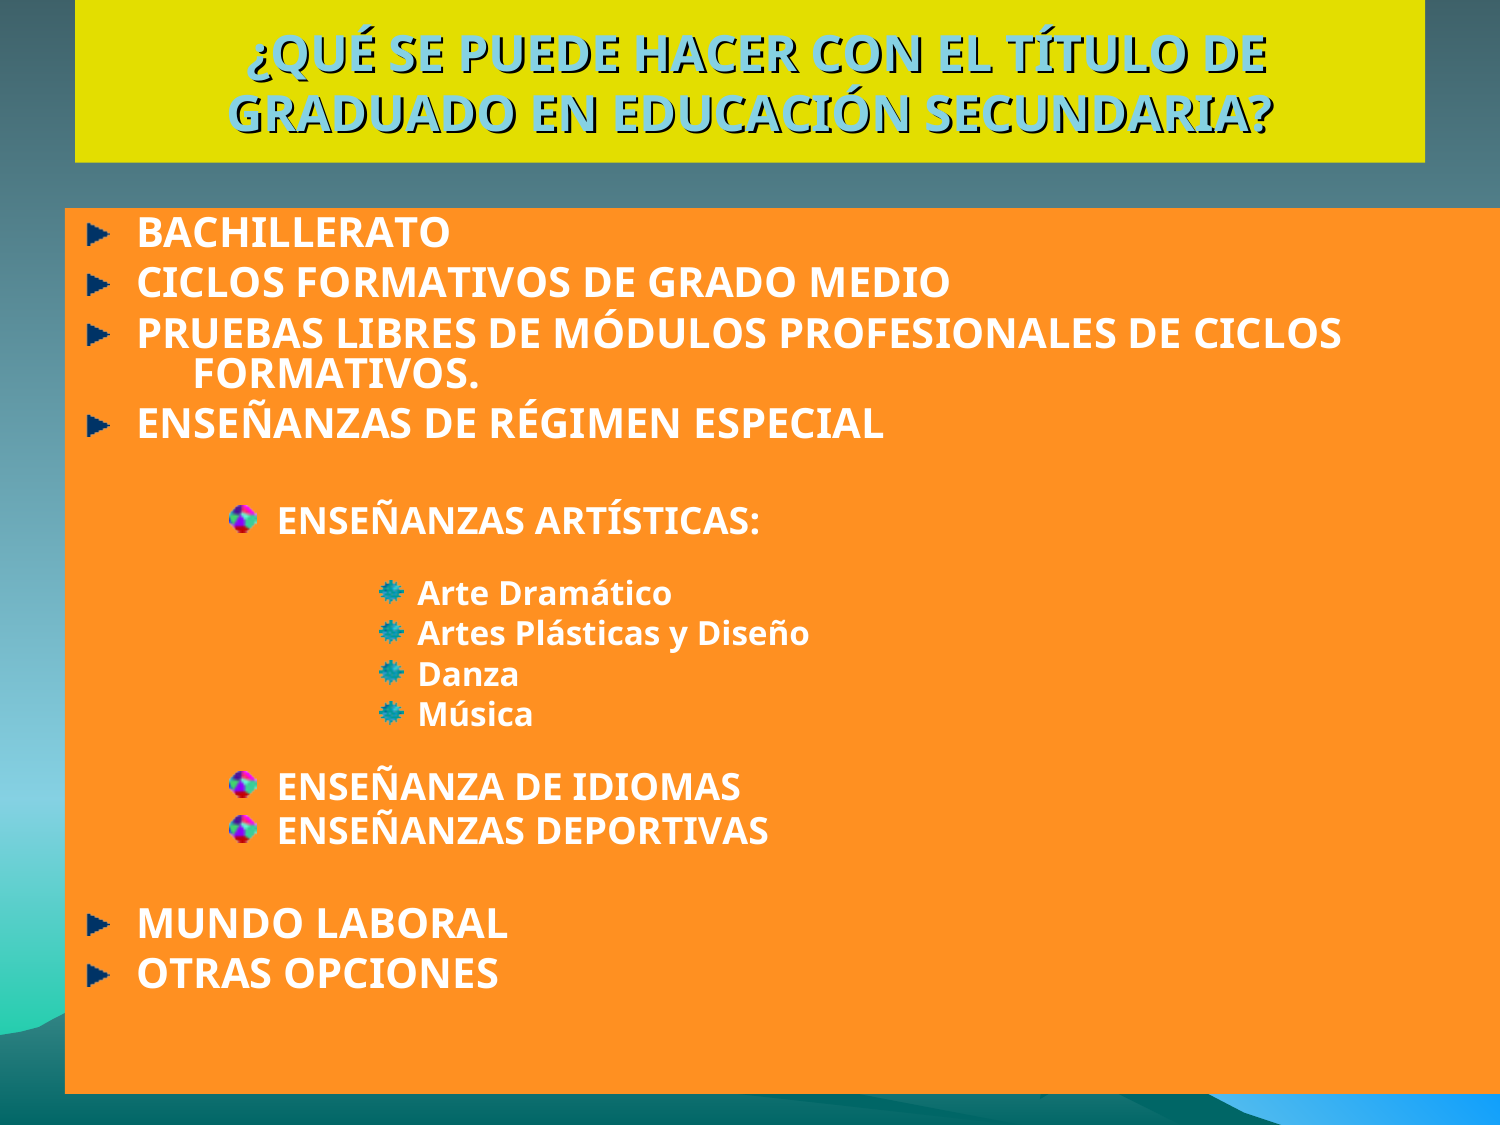

# ¿QUÉ SE PUEDE HACER CON EL TÍTULO DE GRADUADO EN EDUCACIÓN SECUNDARIA?
BACHILLERATO
CICLOS FORMATIVOS DE GRADO MEDIO
PRUEBAS LIBRES DE MÓDULOS PROFESIONALES DE CICLOS FORMATIVOS.
ENSEÑANZAS DE RÉGIMEN ESPECIAL
ENSEÑANZAS ARTÍSTICAS:
Arte Dramático
Artes Plásticas y Diseño
Danza
Música
ENSEÑANZA DE IDIOMAS
ENSEÑANZAS DEPORTIVAS
MUNDO LABORAL
OTRAS OPCIONES